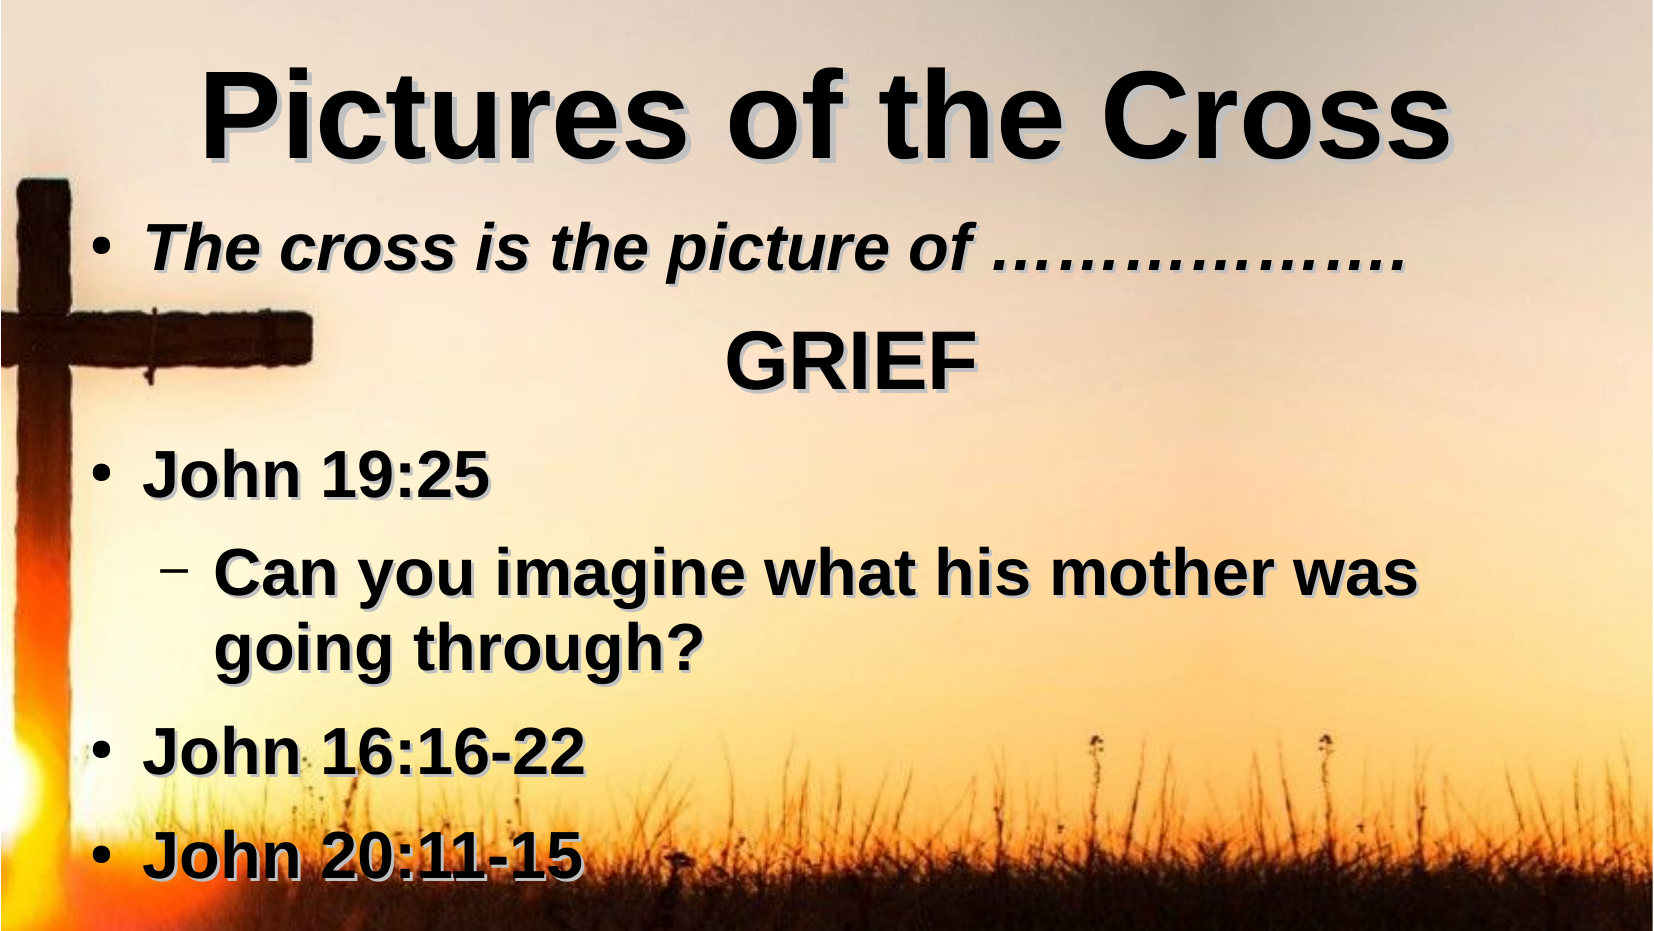

# Pictures of the Cross
The cross is the picture of ……………….
GRIEF
John 19:25
Can you imagine what his mother was going through?
John 16:16-22
John 20:11-15